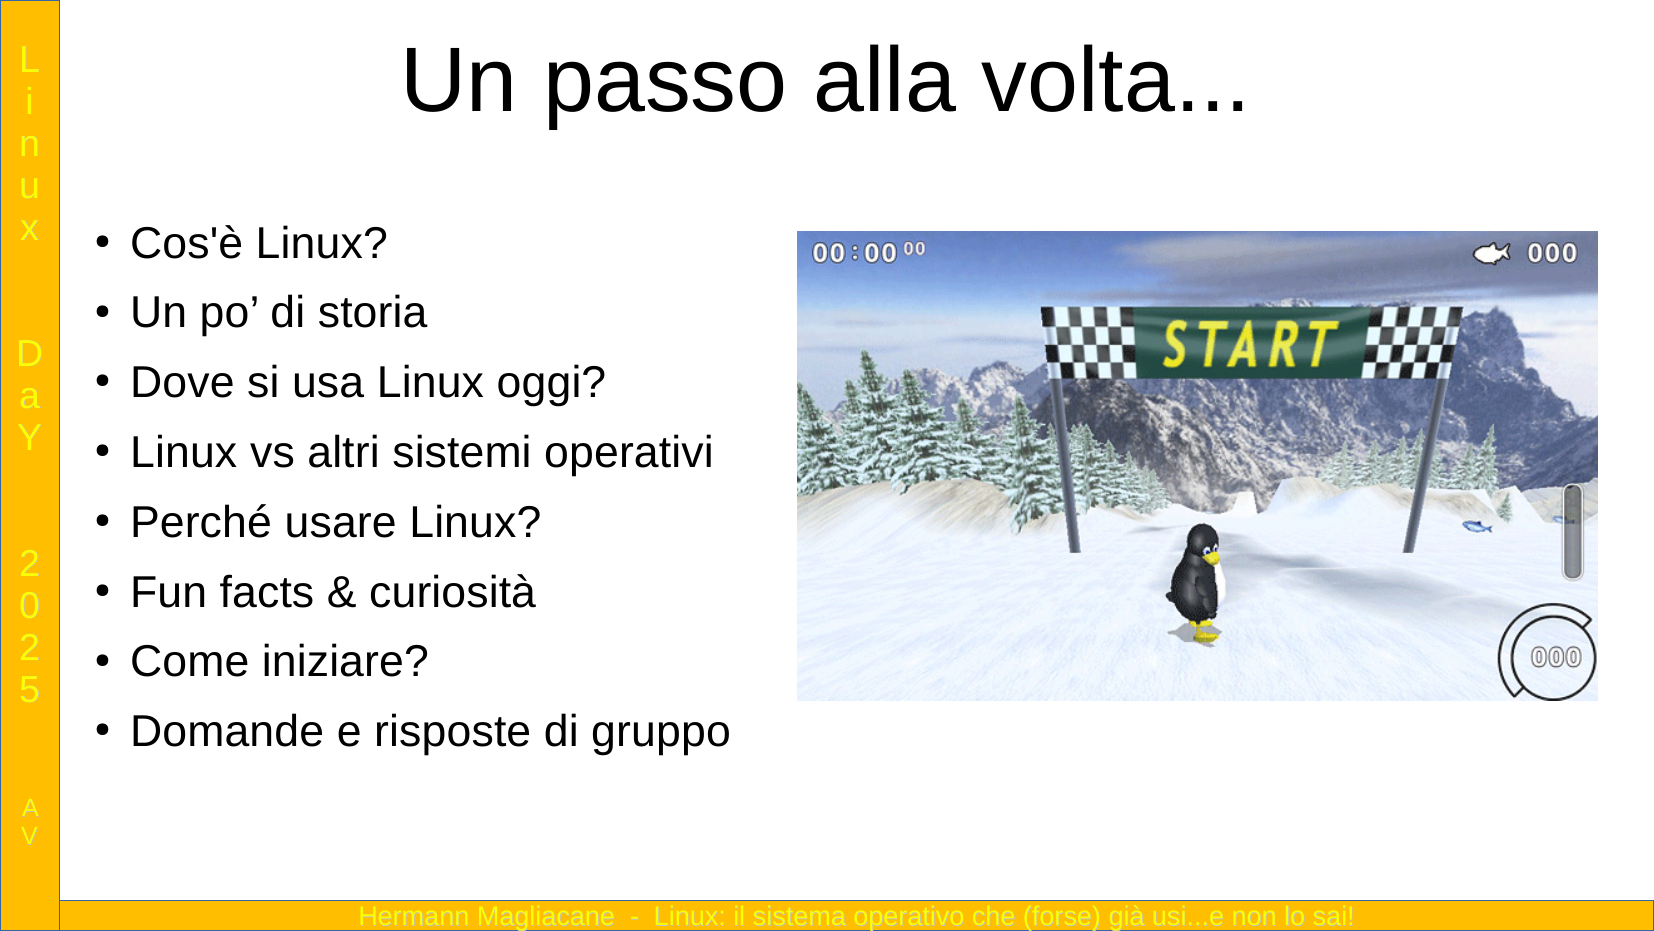

L
i
n
u
x
D
a
Y
2
0
2
5
AV
Un passo alla volta...
# Cos'è Linux?
Un po’ di storia
Dove si usa Linux oggi?
Linux vs altri sistemi operativi
Perché usare Linux?
Fun facts & curiosità
Come iniziare?
Domande e risposte di gruppo
Hermann Magliacane - Linux: il sistema operativo che (forse) già usi...e non lo sai!